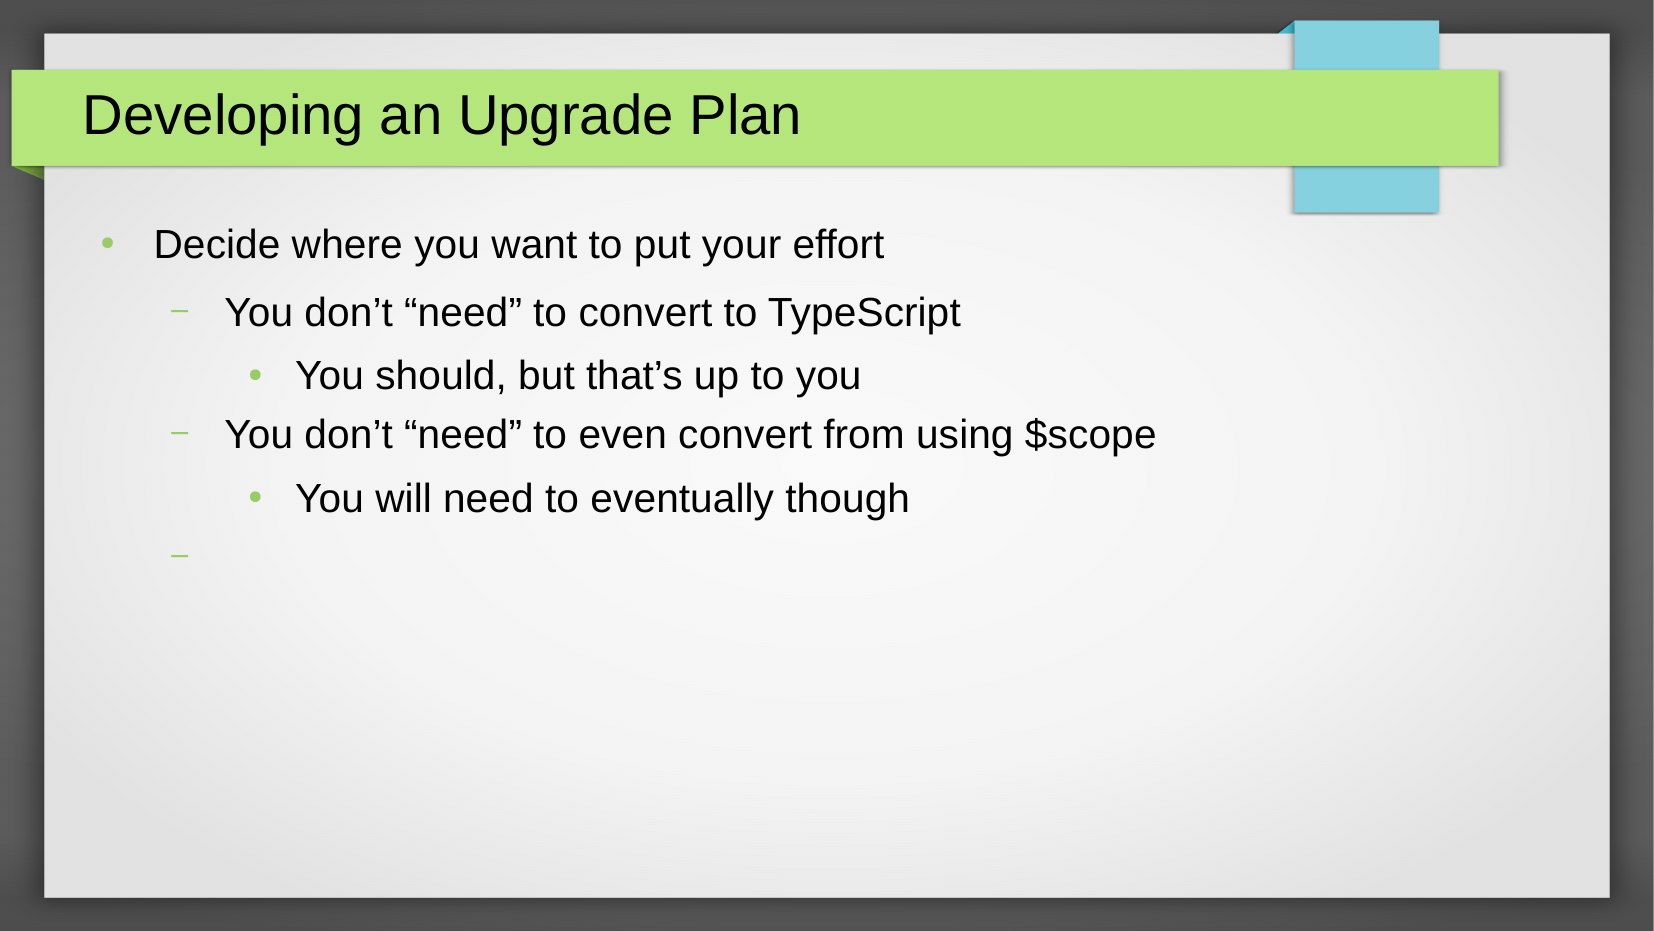

# Developing an Upgrade Plan
Decide where you want to put your effort
You don’t “need” to convert to TypeScript
You should, but that’s up to you
You don’t “need” to even convert from using $scope
You will need to eventually though